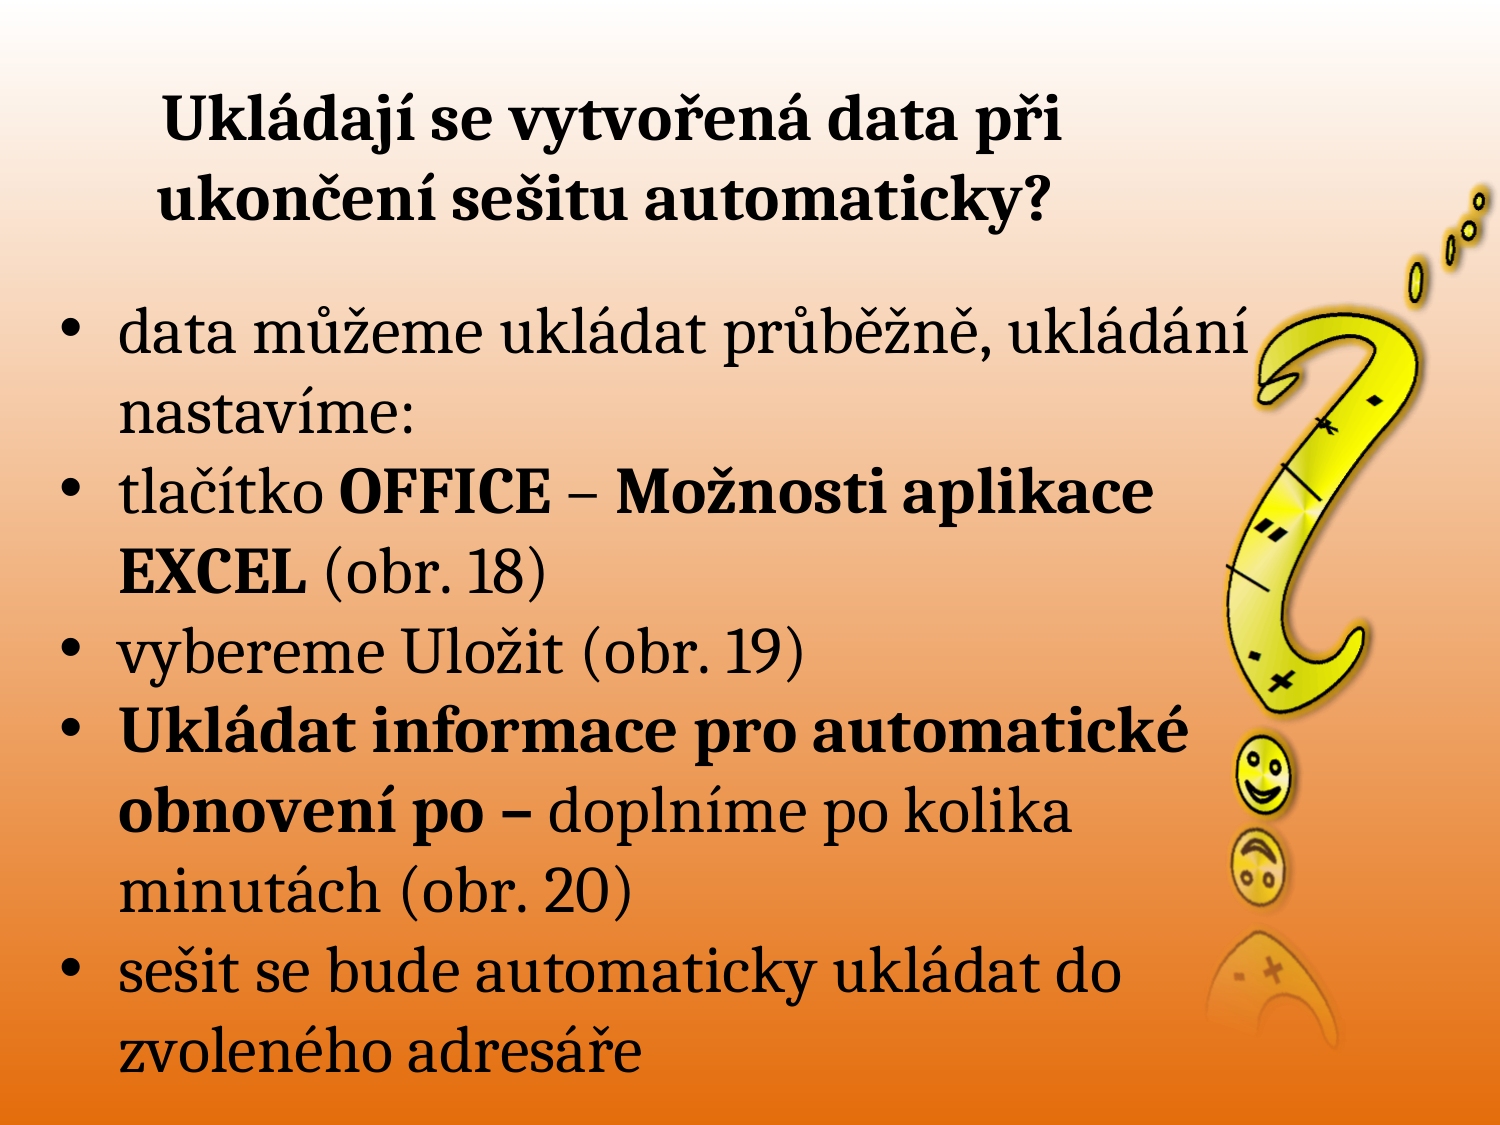

Ukládají se vytvořená data při ukončení sešitu automaticky?
data můžeme ukládat průběžně, ukládání nastavíme:
tlačítko OFFICE – Možnosti aplikace EXCEL (obr. 18)
vybereme Uložit (obr. 19)
Ukládat informace pro automatické obnovení po – doplníme po kolika minutách (obr. 20)
sešit se bude automaticky ukládat do zvoleného adresáře